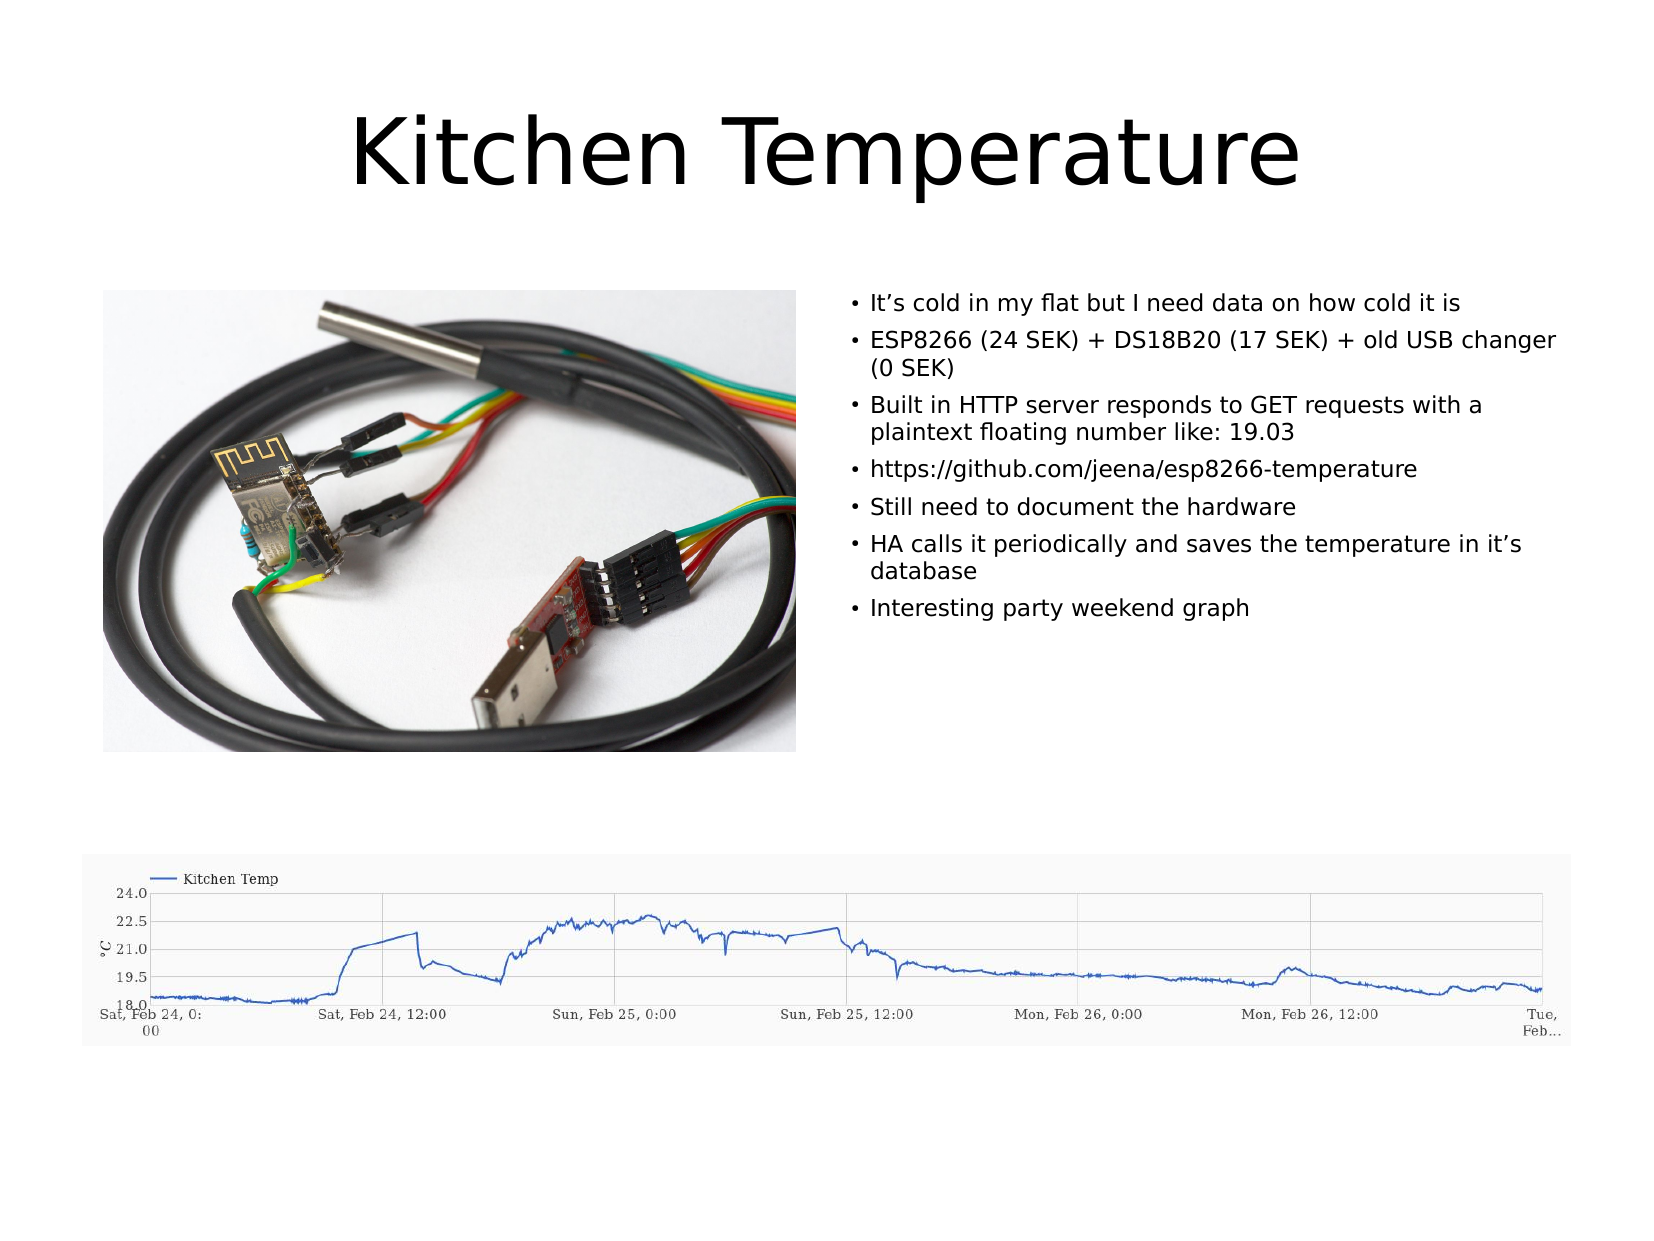

# Kitchen Temperature
It’s cold in my flat but I need data on how cold it is
ESP8266 (24 SEK) + DS18B20 (17 SEK) + old USB changer (0 SEK)
Built in HTTP server responds to GET requests with a plaintext floating number like: 19.03
https://github.com/jeena/esp8266-temperature
Still need to document the hardware
HA calls it periodically and saves the temperature in it’s database
Interesting party weekend graph